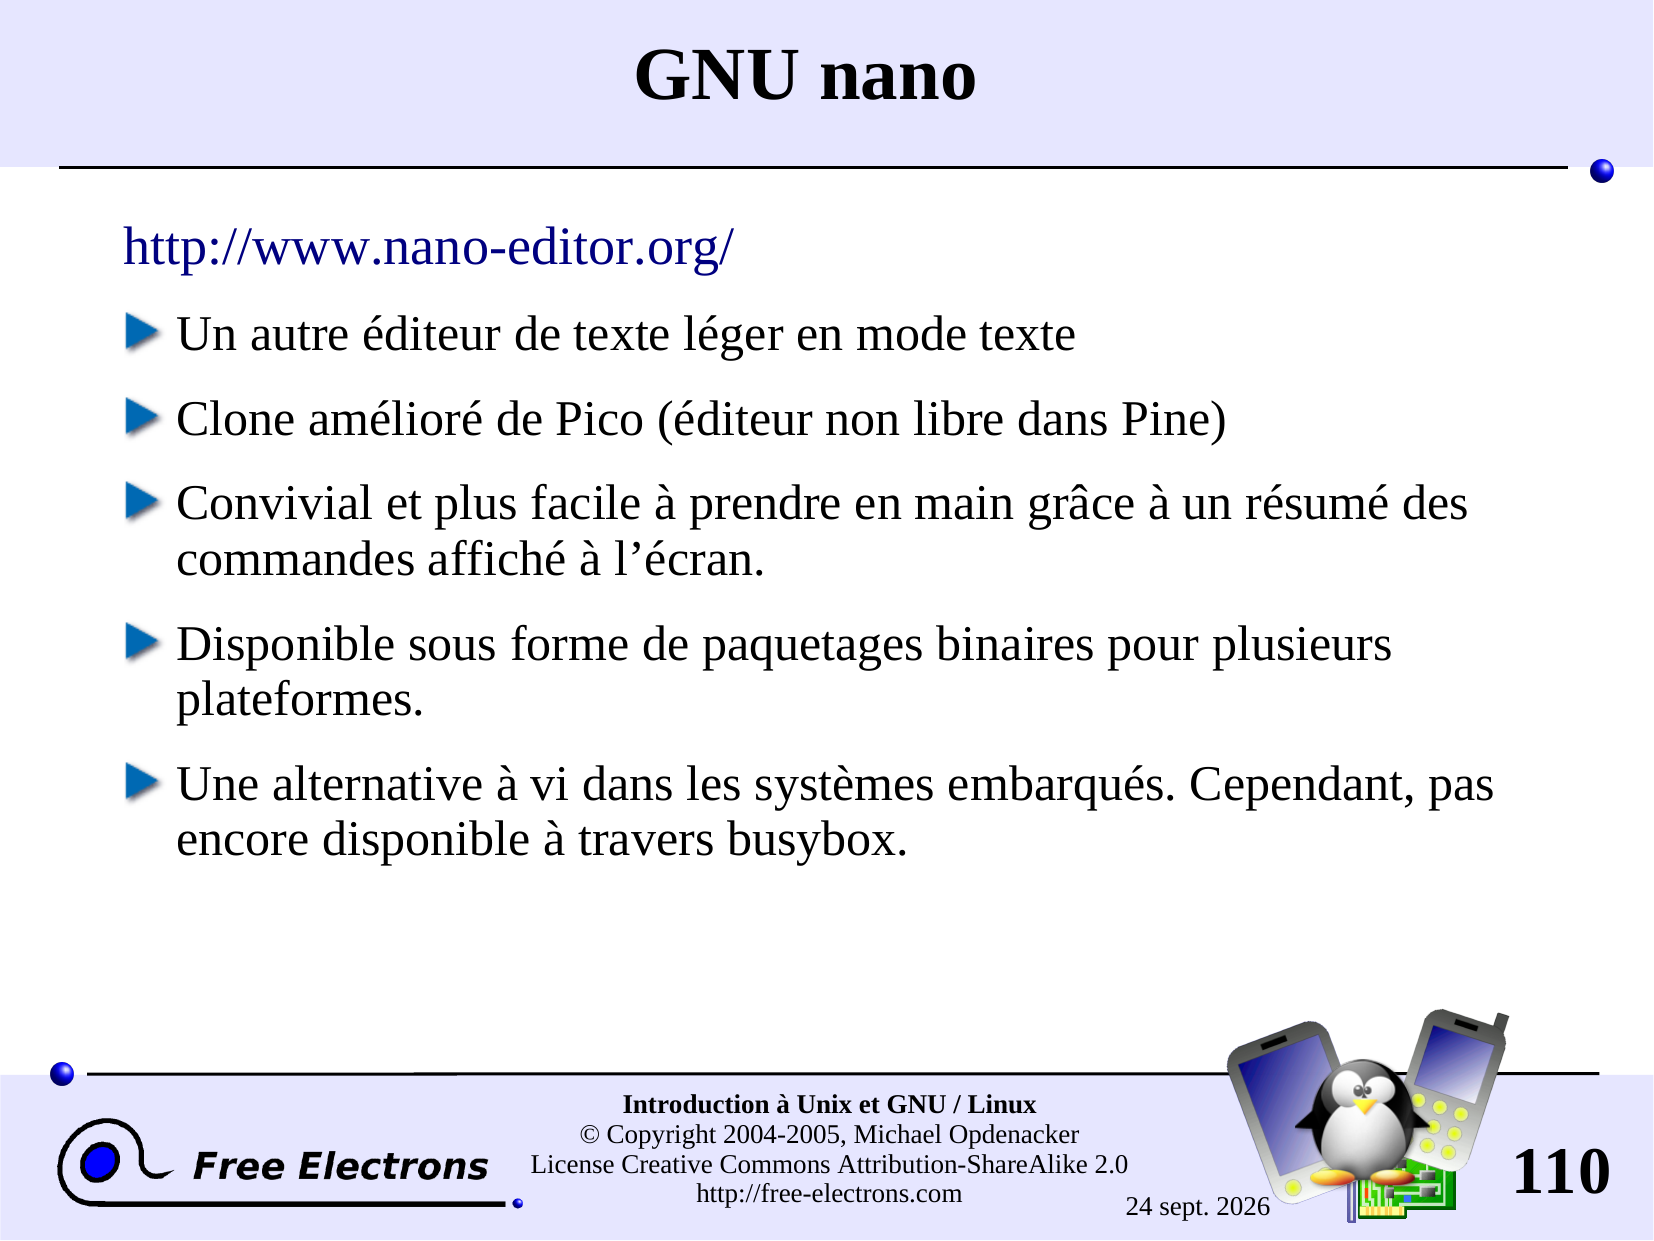

# GNU nano
http://www.nano-editor.org/
Un autre éditeur de texte léger en mode texte
Clone amélioré de Pico (éditeur non libre dans Pine)
Convivial et plus facile à prendre en main grâce à un résumé des commandes affiché à l’écran.
Disponible sous forme de paquetages binaires pour plusieurs plateformes.
Une alternative à vi dans les systèmes embarqués. Cependant, pas encore disponible à travers busybox.